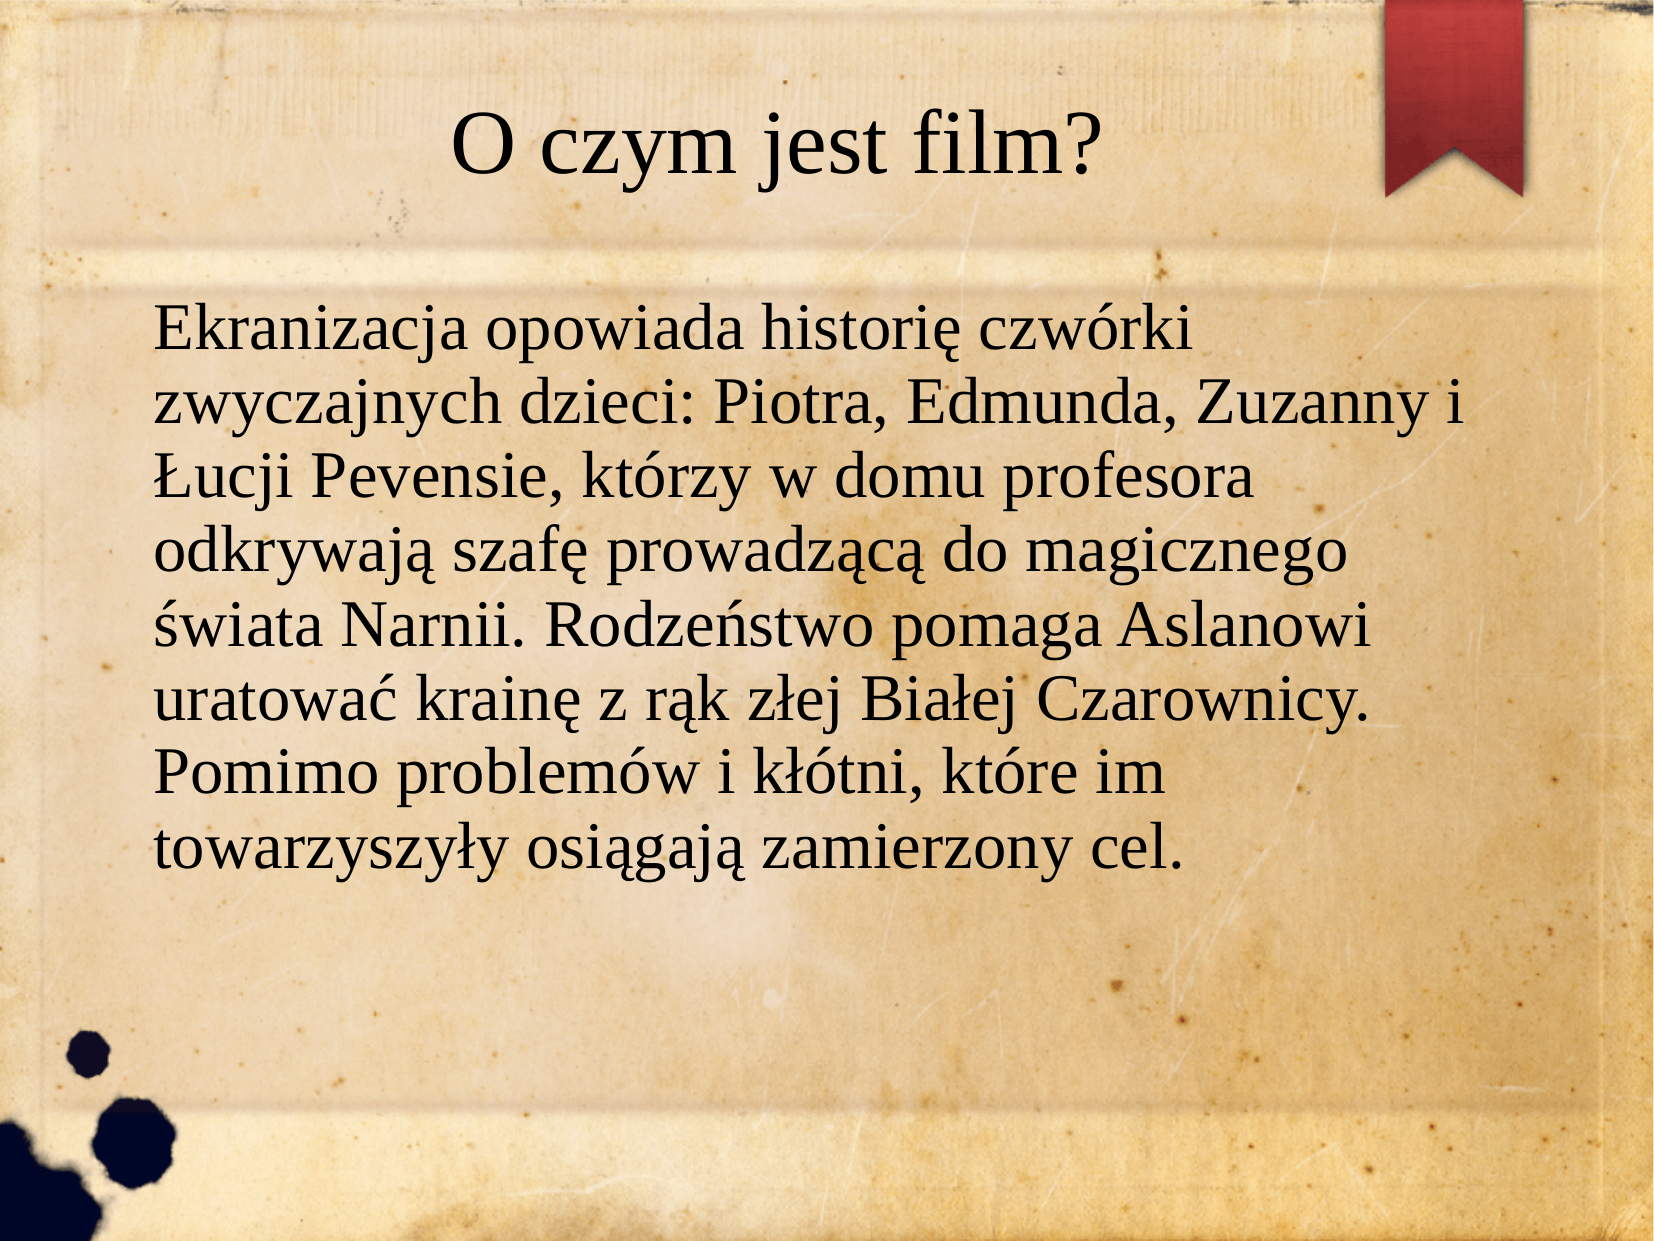

# O czym jest film?
Ekranizacja opowiada historię czwórki zwyczajnych dzieci: Piotra, Edmunda, Zuzanny i Łucji Pevensie, którzy w domu profesora odkrywają szafę prowadzącą do magicznego świata Narnii. Rodzeństwo pomaga Aslanowi uratować krainę z rąk złej Białej Czarownicy. Pomimo problemów i kłótni, które im towarzyszyły osiągają zamierzony cel.